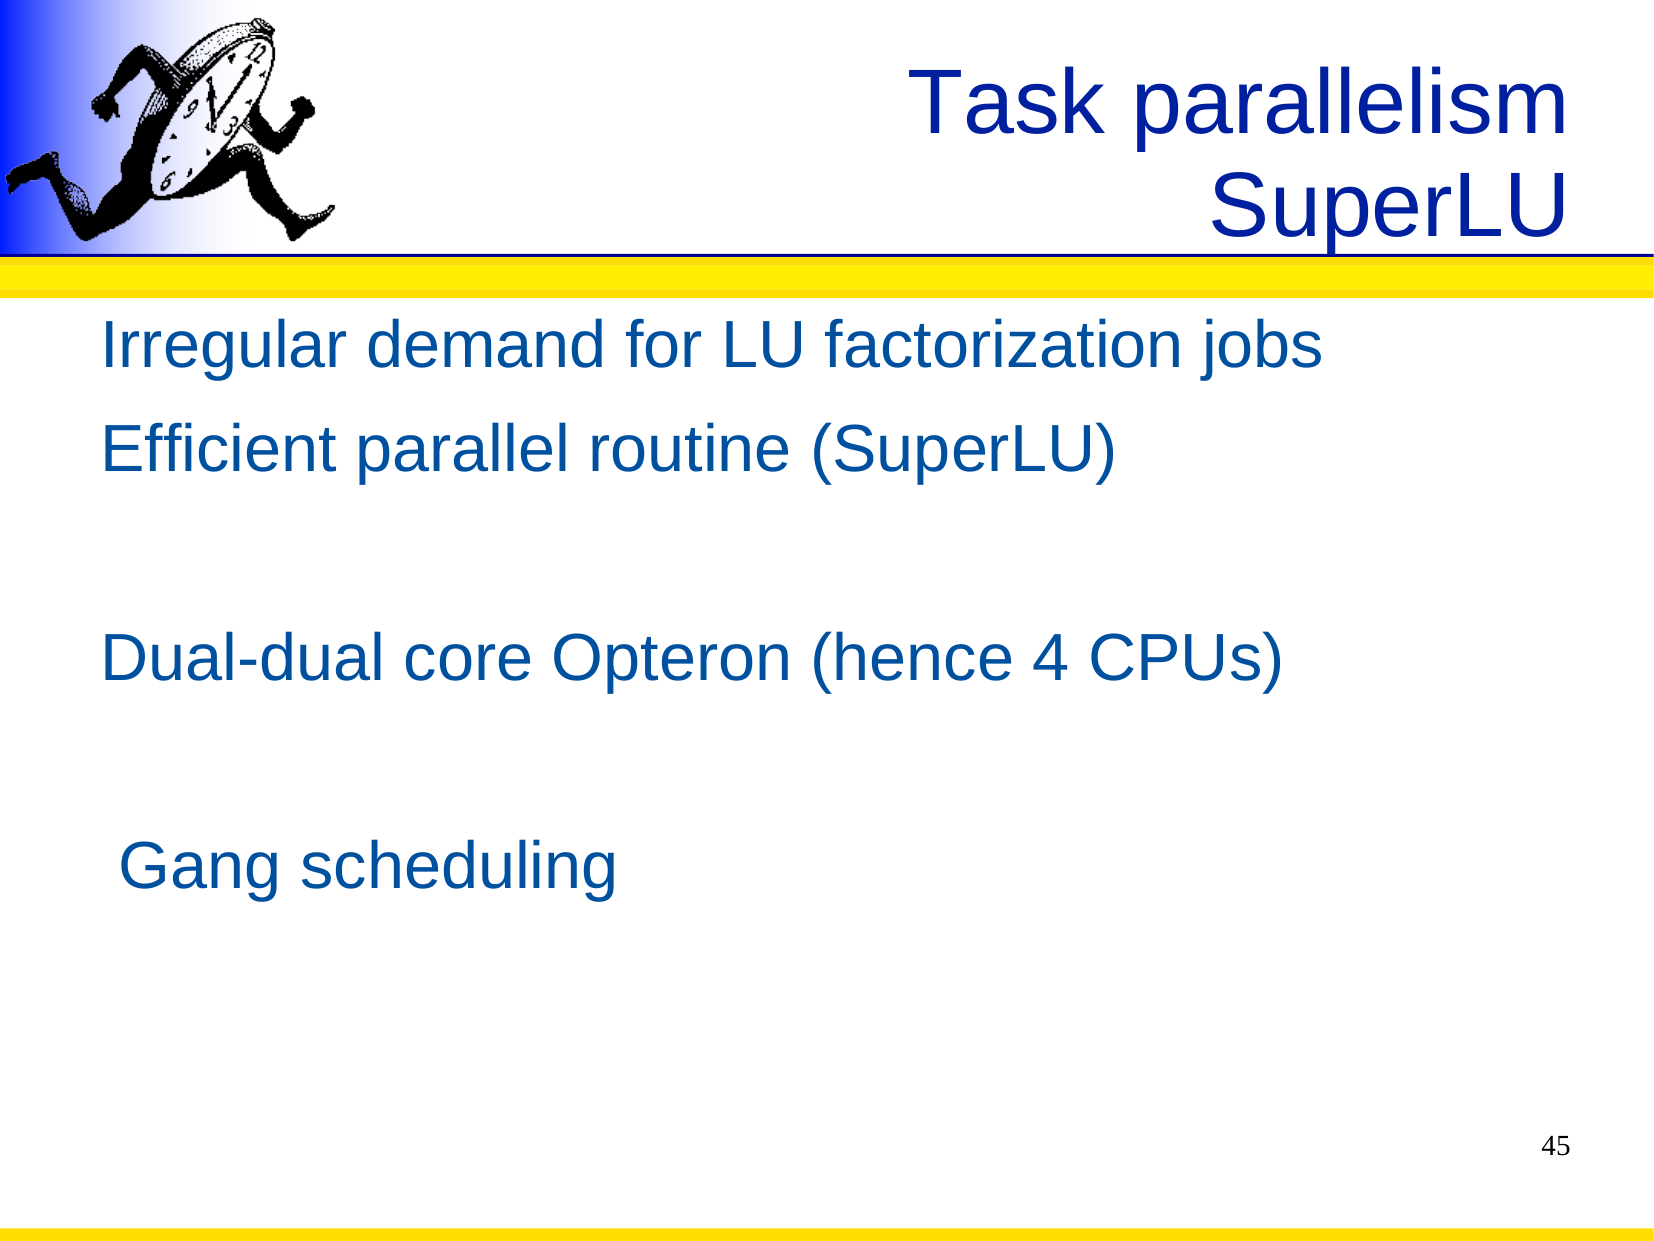

# Task parallelism SuperLU
Irregular demand for LU factorization jobs
Efficient parallel routine (SuperLU)
Dual-dual core Opteron (hence 4 CPUs)
 Gang scheduling
45